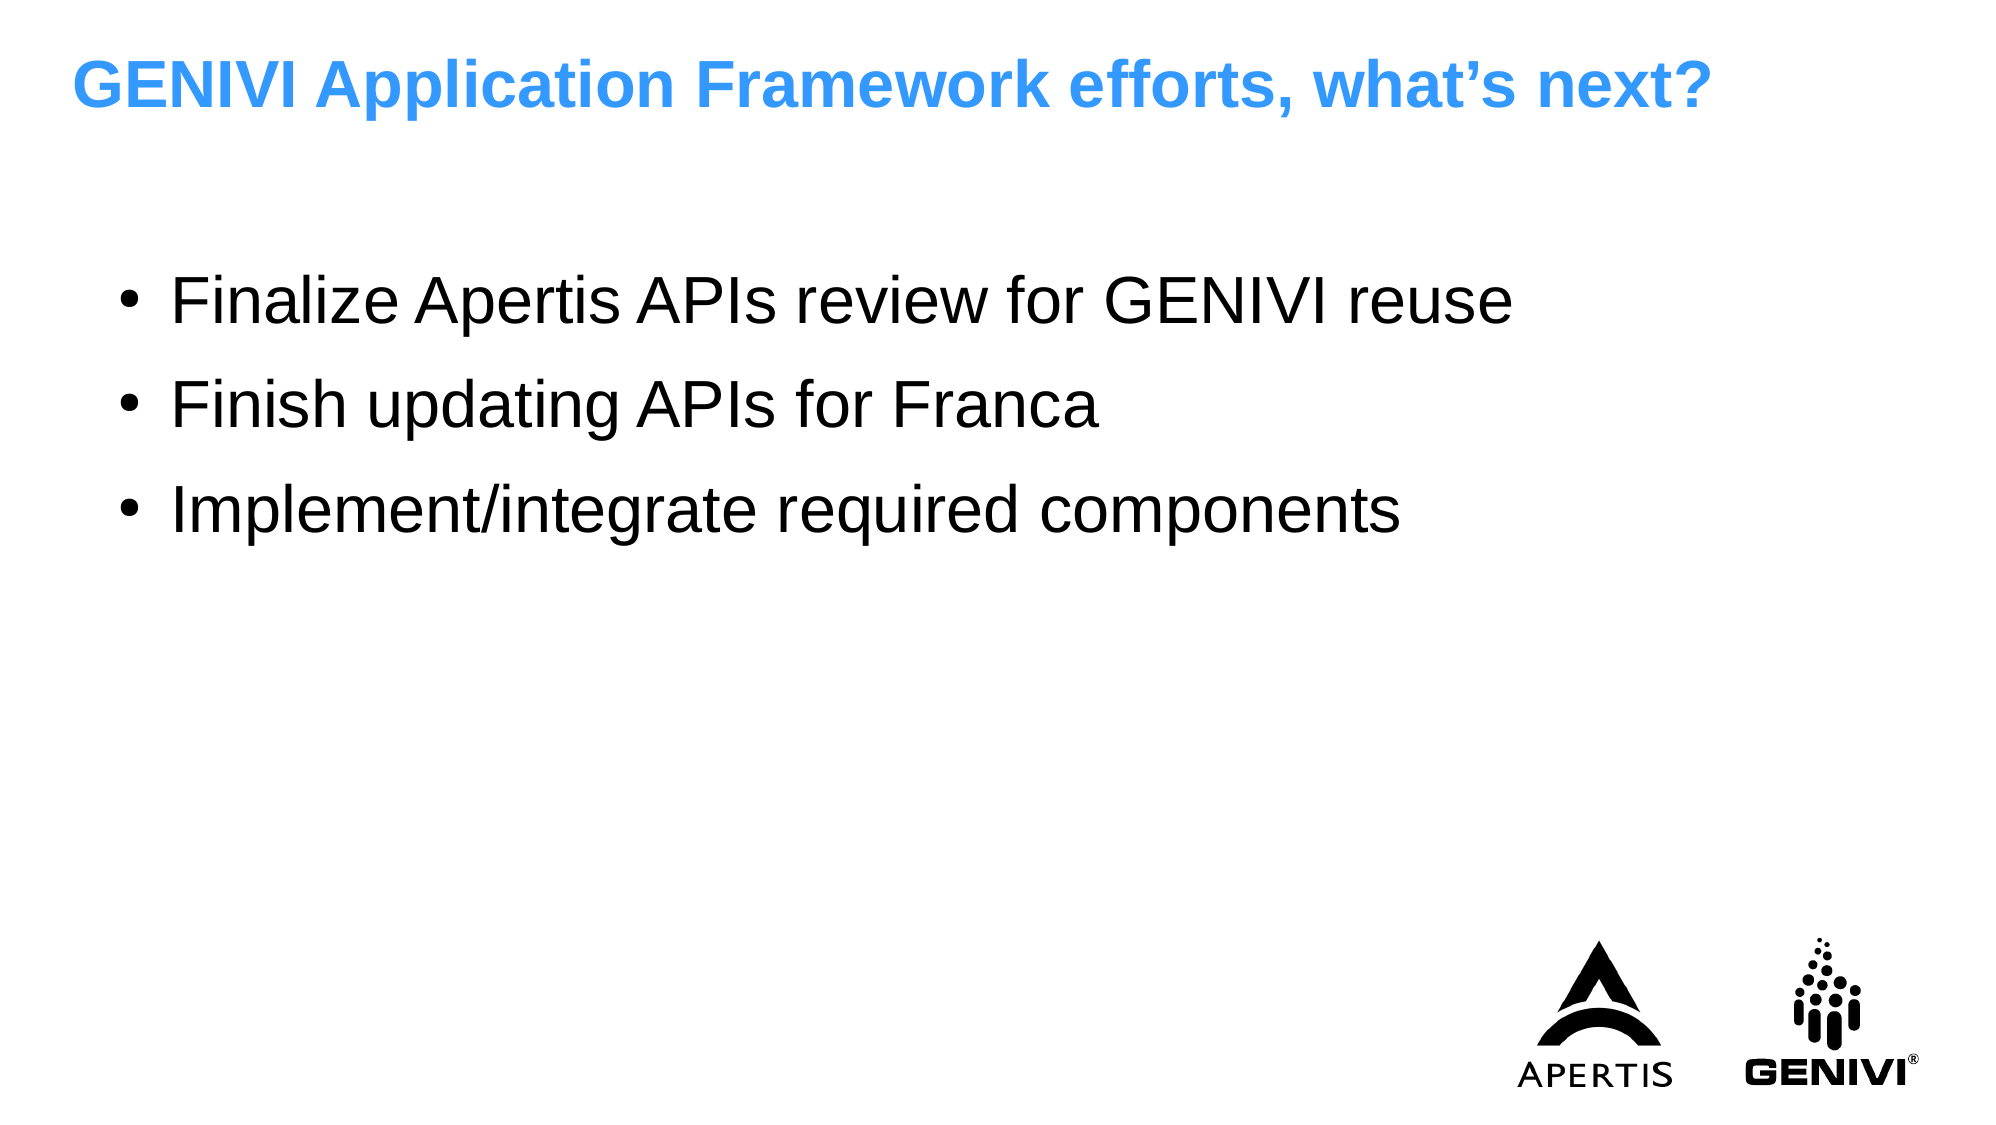

# GENIVI Application Framework efforts, what’s next?
Finalize Apertis APIs review for GENIVI reuse
Finish updating APIs for Franca
Implement/integrate required components